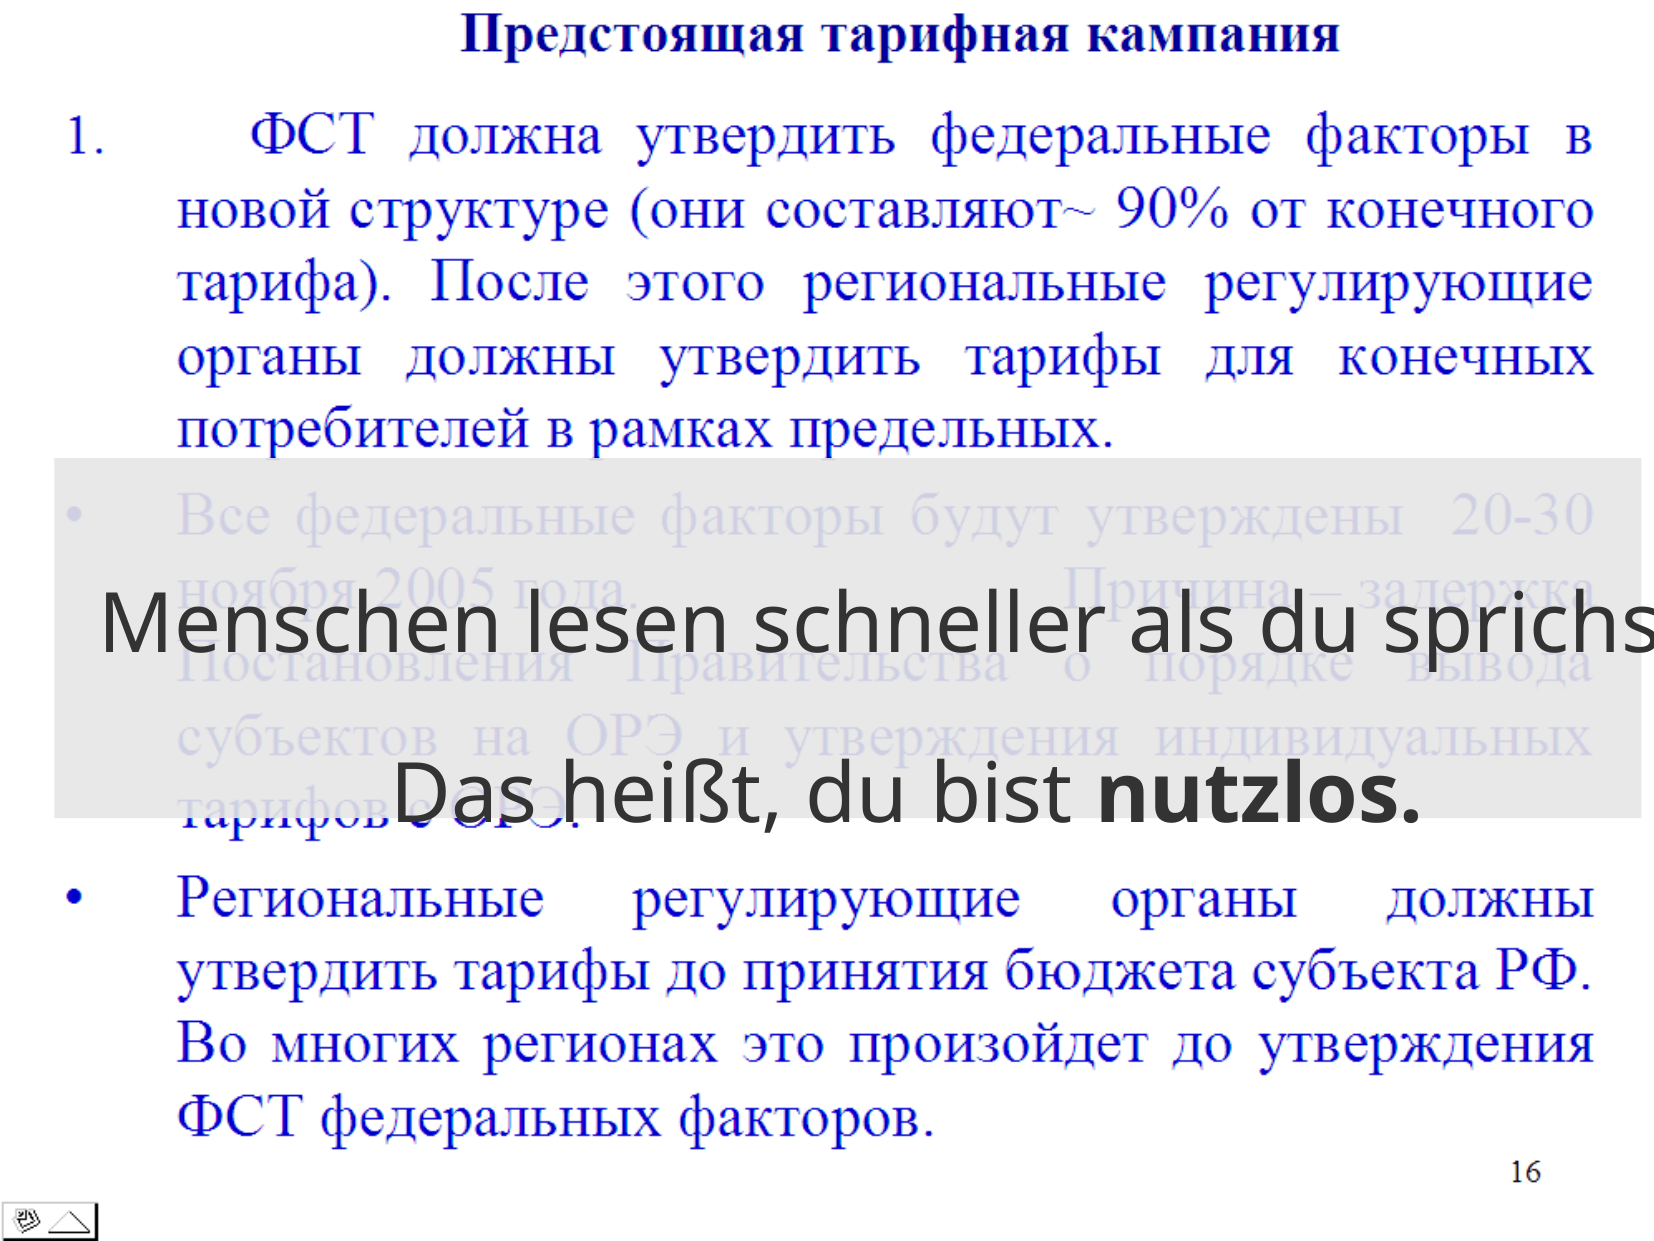

Menschen lesen schneller als du sprichst.
Das heißt, du bist nutzlos.